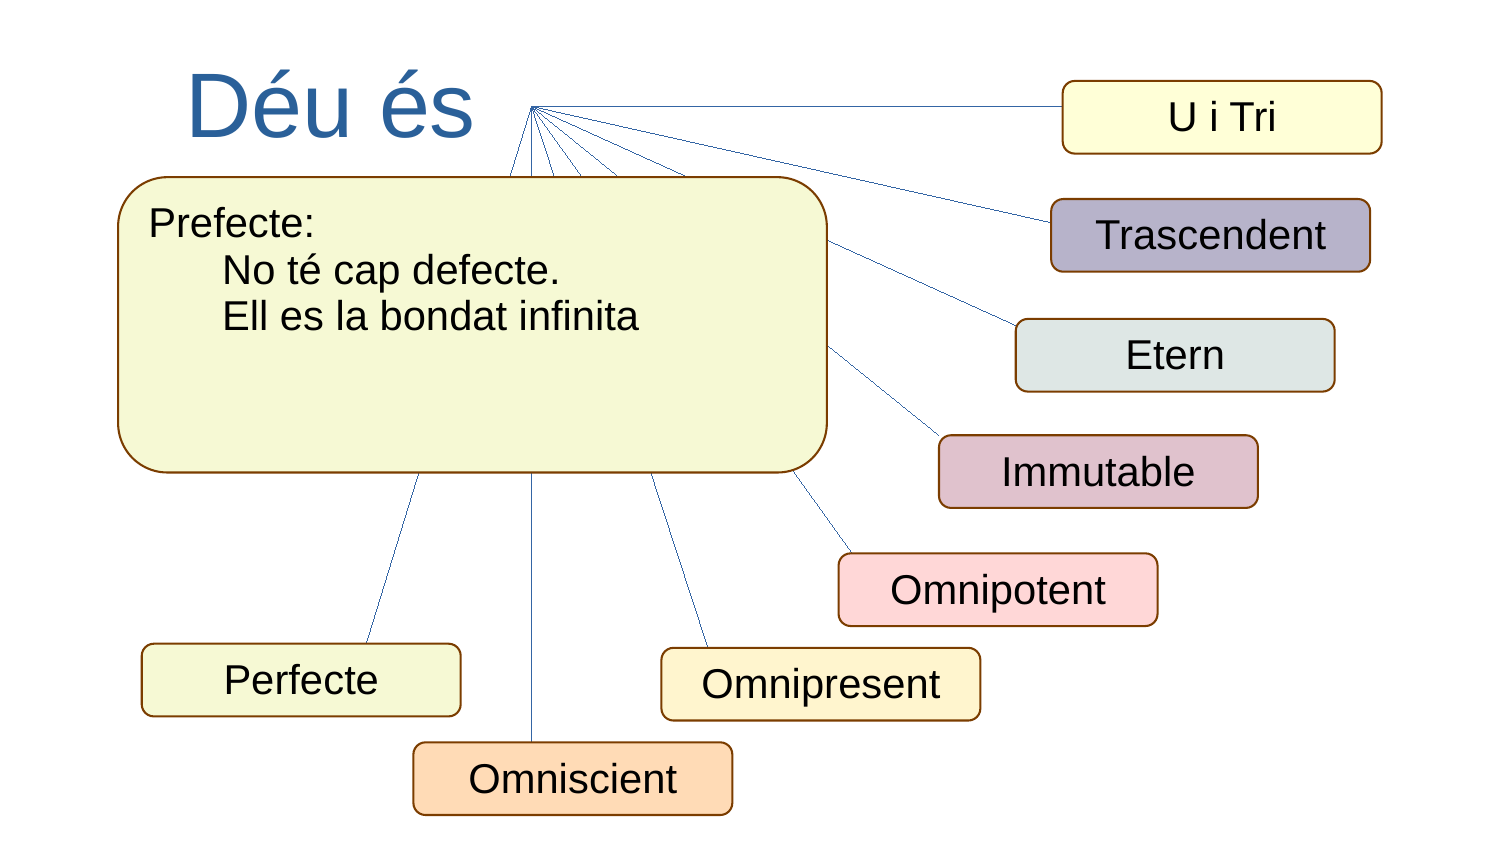

# Déu és
U i Tri
Prefecte:
	No té cap defecte.
	Ell es la bondat infinita
Trascendent
Etern
Immutable
Omnipotent
Perfecte
Omnipresent
Omniscient